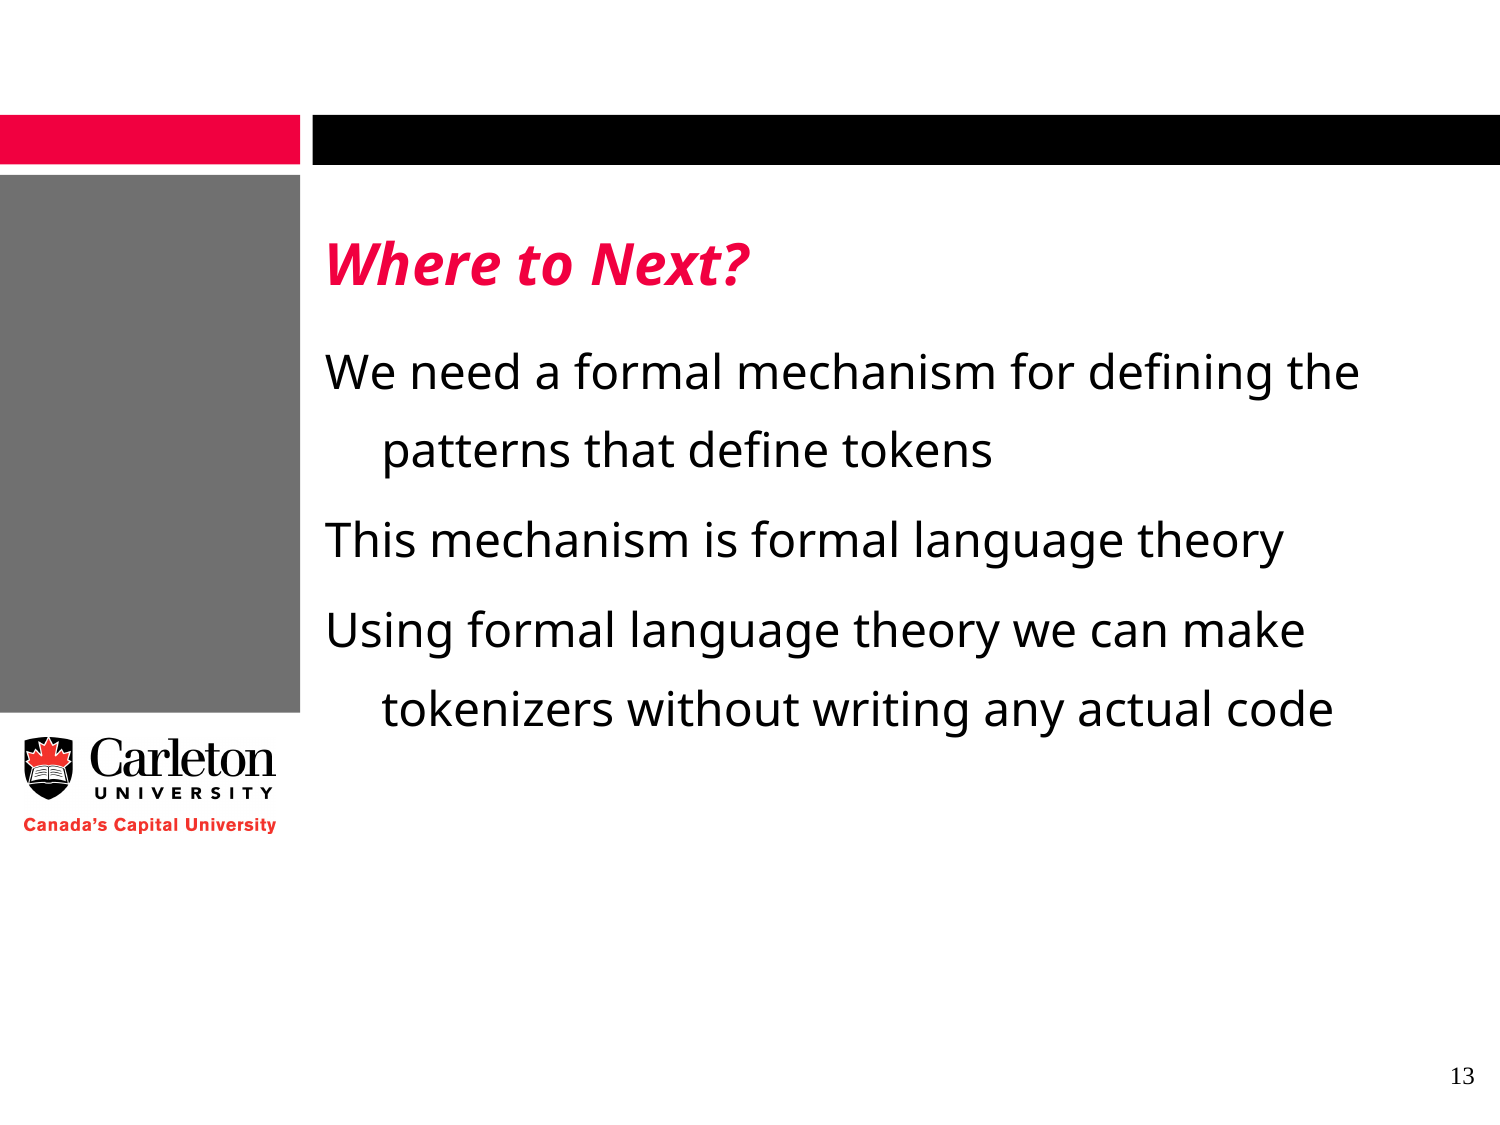

# Where to Next?
We need a formal mechanism for defining the patterns that define tokens
This mechanism is formal language theory
Using formal language theory we can make tokenizers without writing any actual code
13